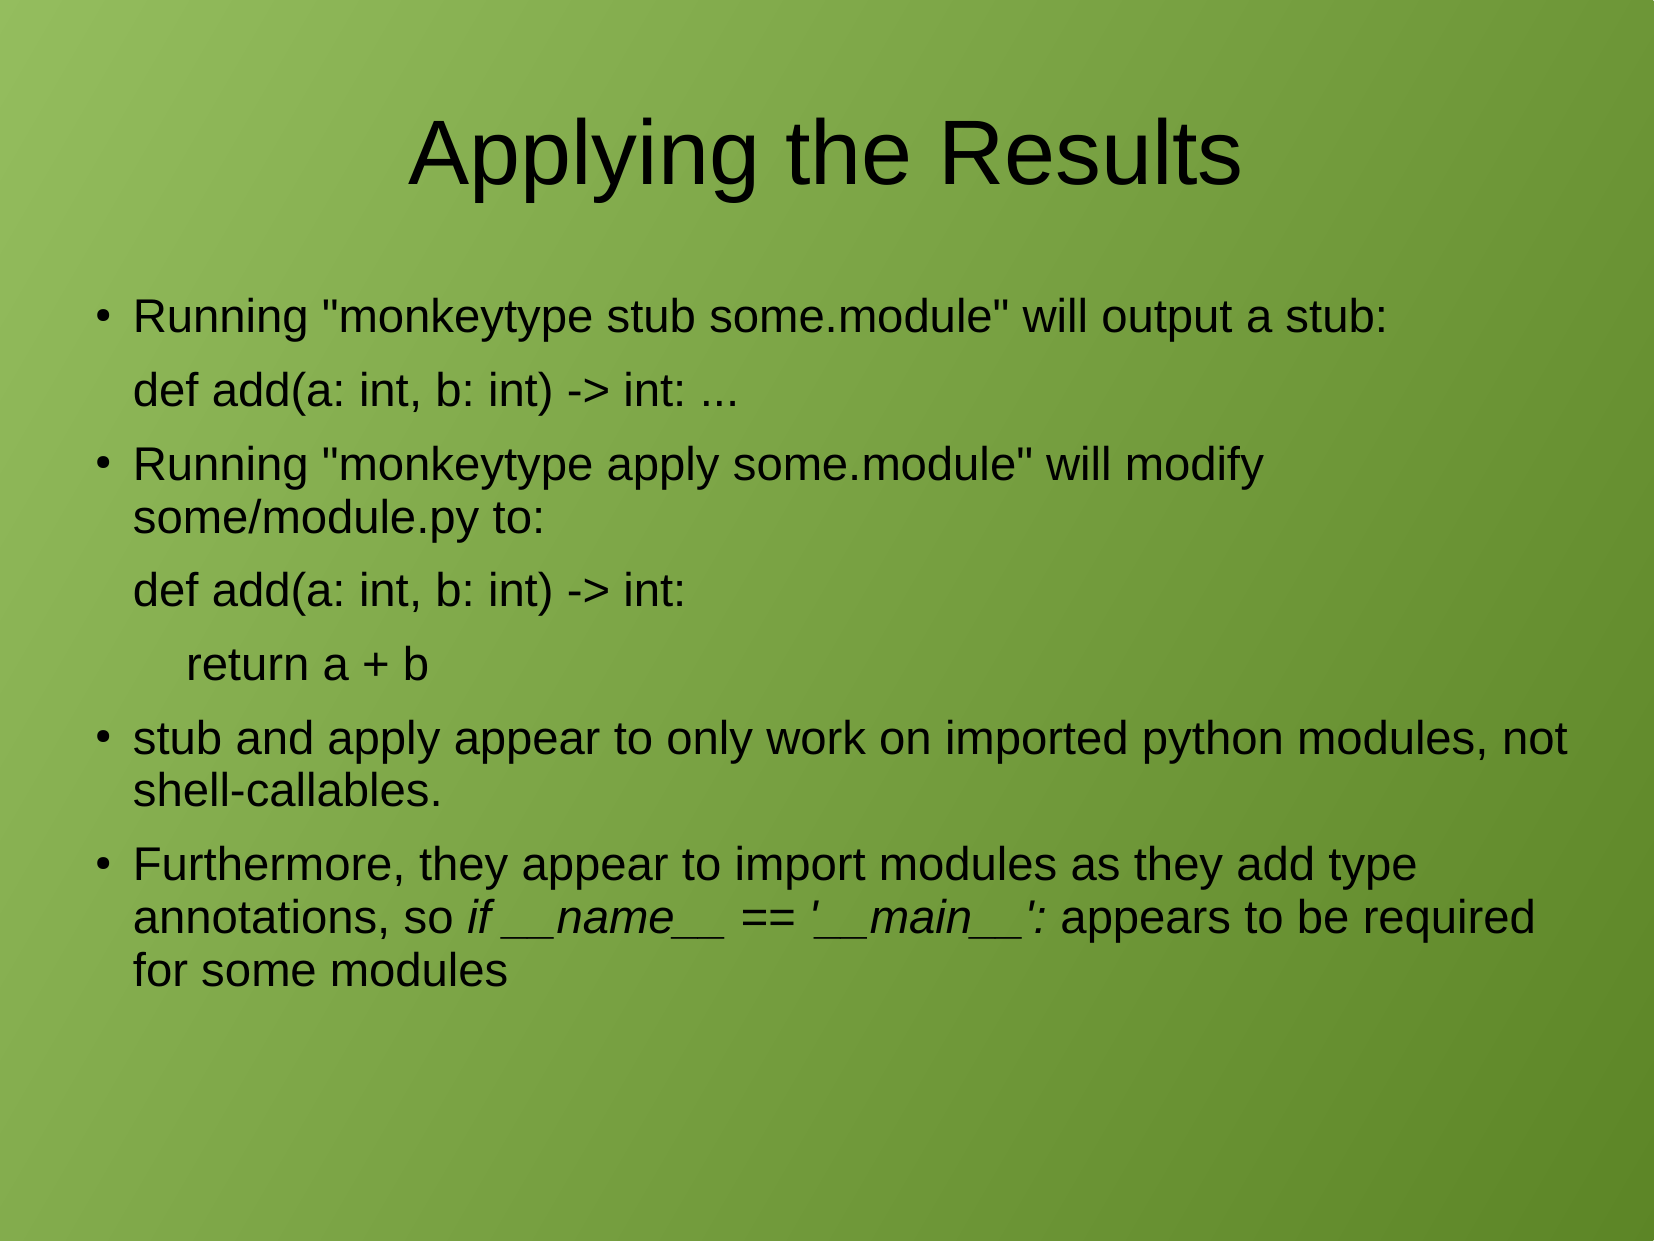

# Applying the Results
Running "monkeytype stub some.module" will output a stub:
def add(a: int, b: int) -> int: ...
Running "monkeytype apply some.module" will modify some/module.py to:
def add(a: int, b: int) -> int:
 return a + b
stub and apply appear to only work on imported python modules, not shell-callables.
Furthermore, they appear to import modules as they add type annotations, so if __name__ == '__main__': appears to be required for some modules